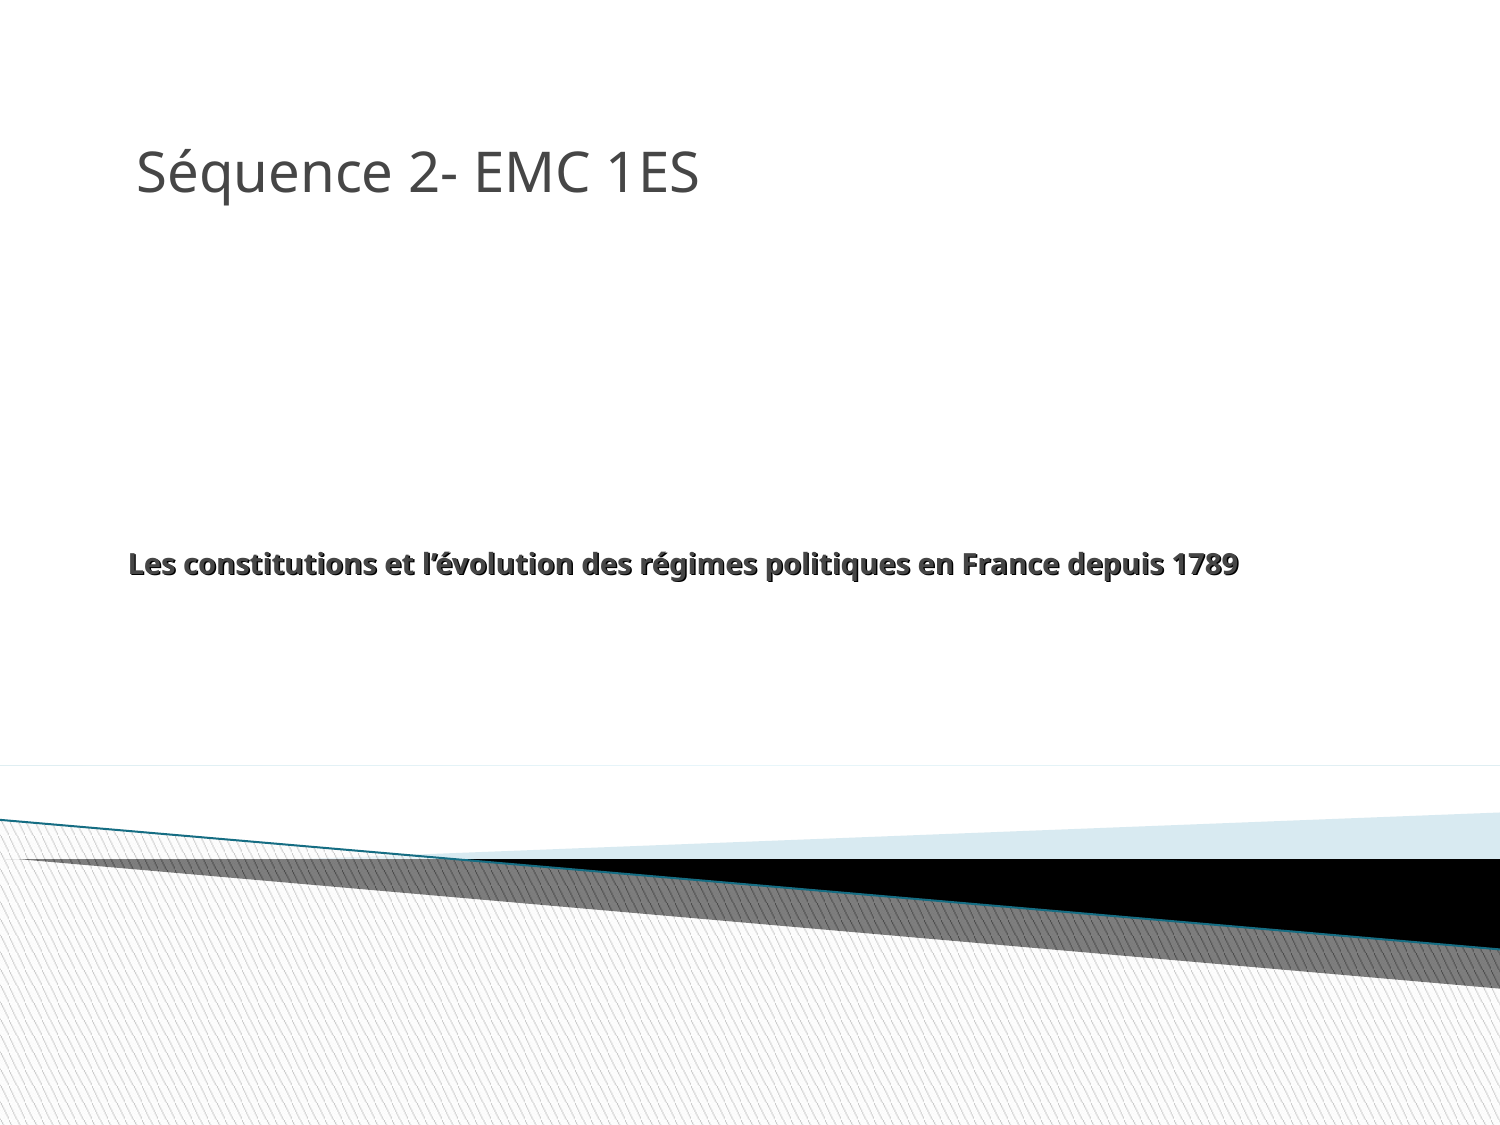

Séquence 2- EMC 1ES
# Les constitutions et l’évolution des régimes politiques en France depuis 1789